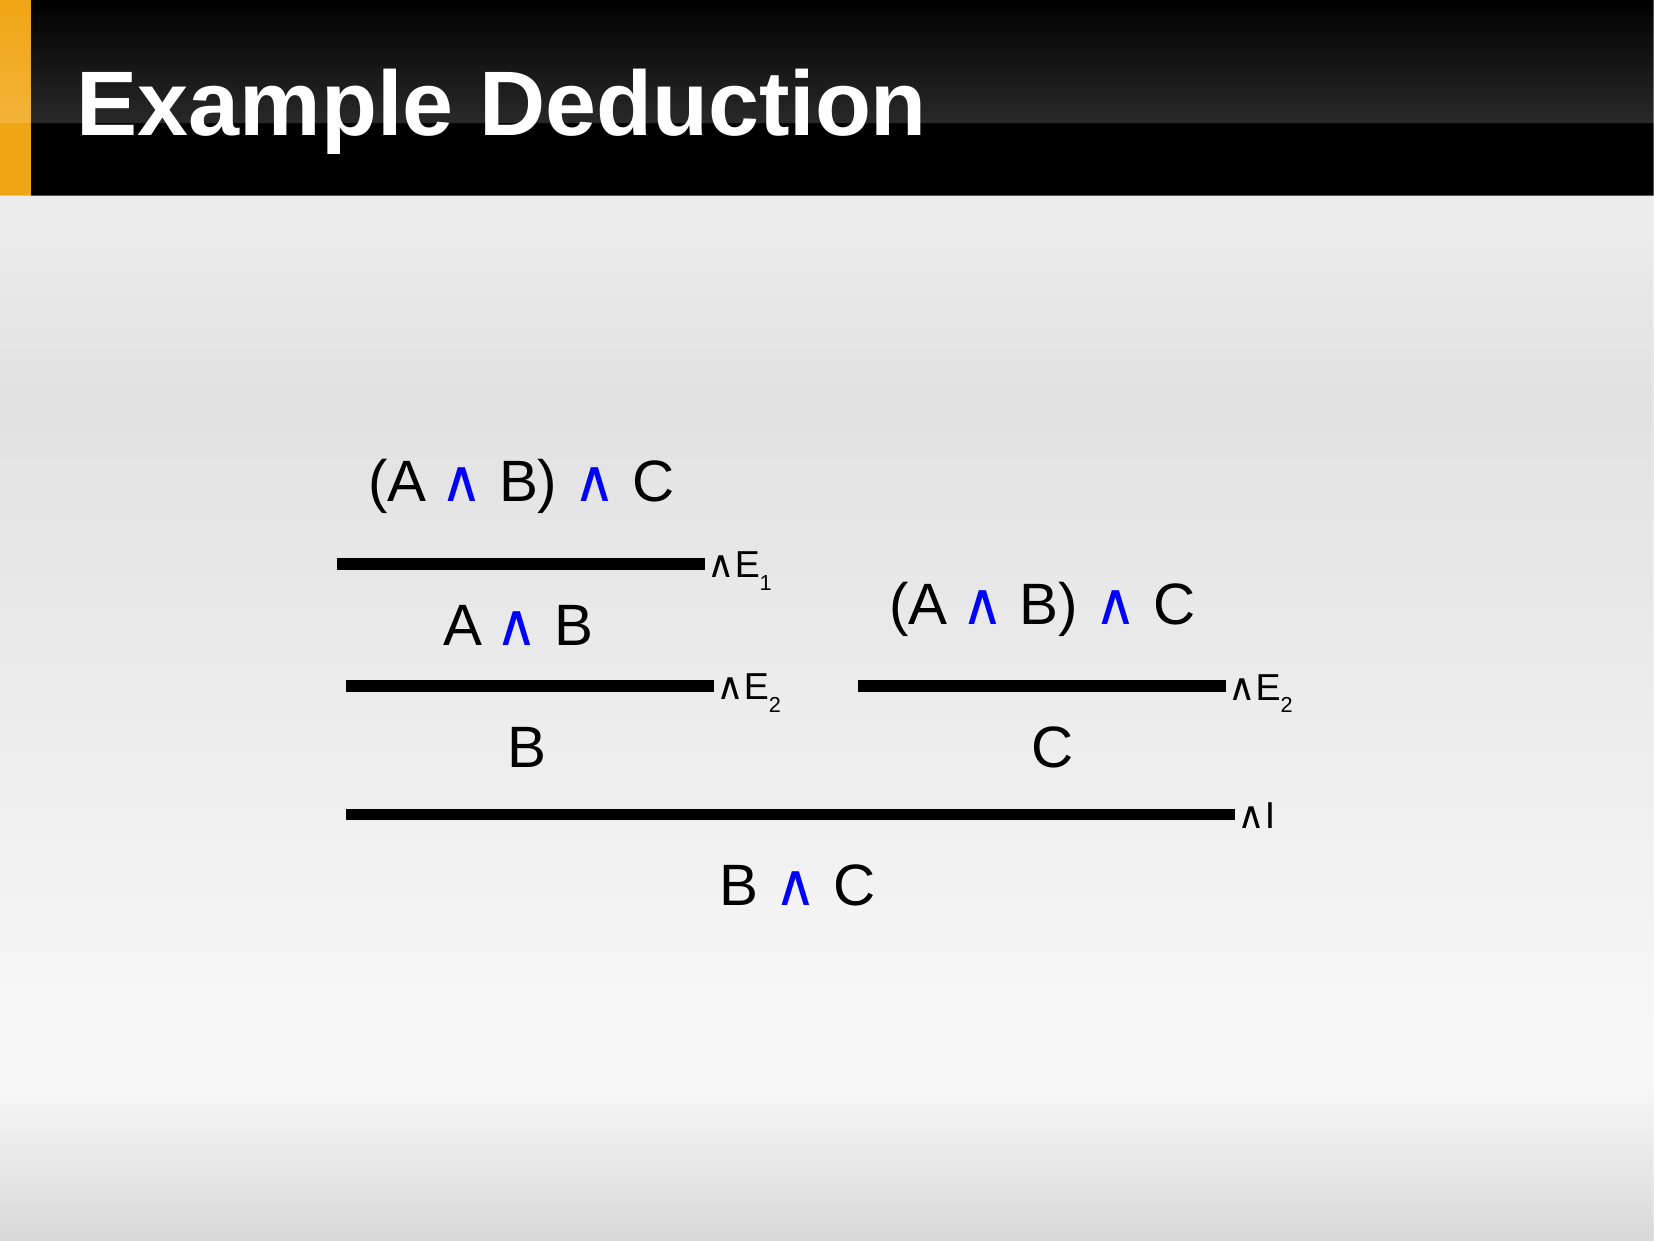

# Example Deduction
(A ∧ B) ∧ C
∧E1
(A ∧ B) ∧ C
A ∧ B
∧E2
∧E2
B
C
∧I
B ∧ C